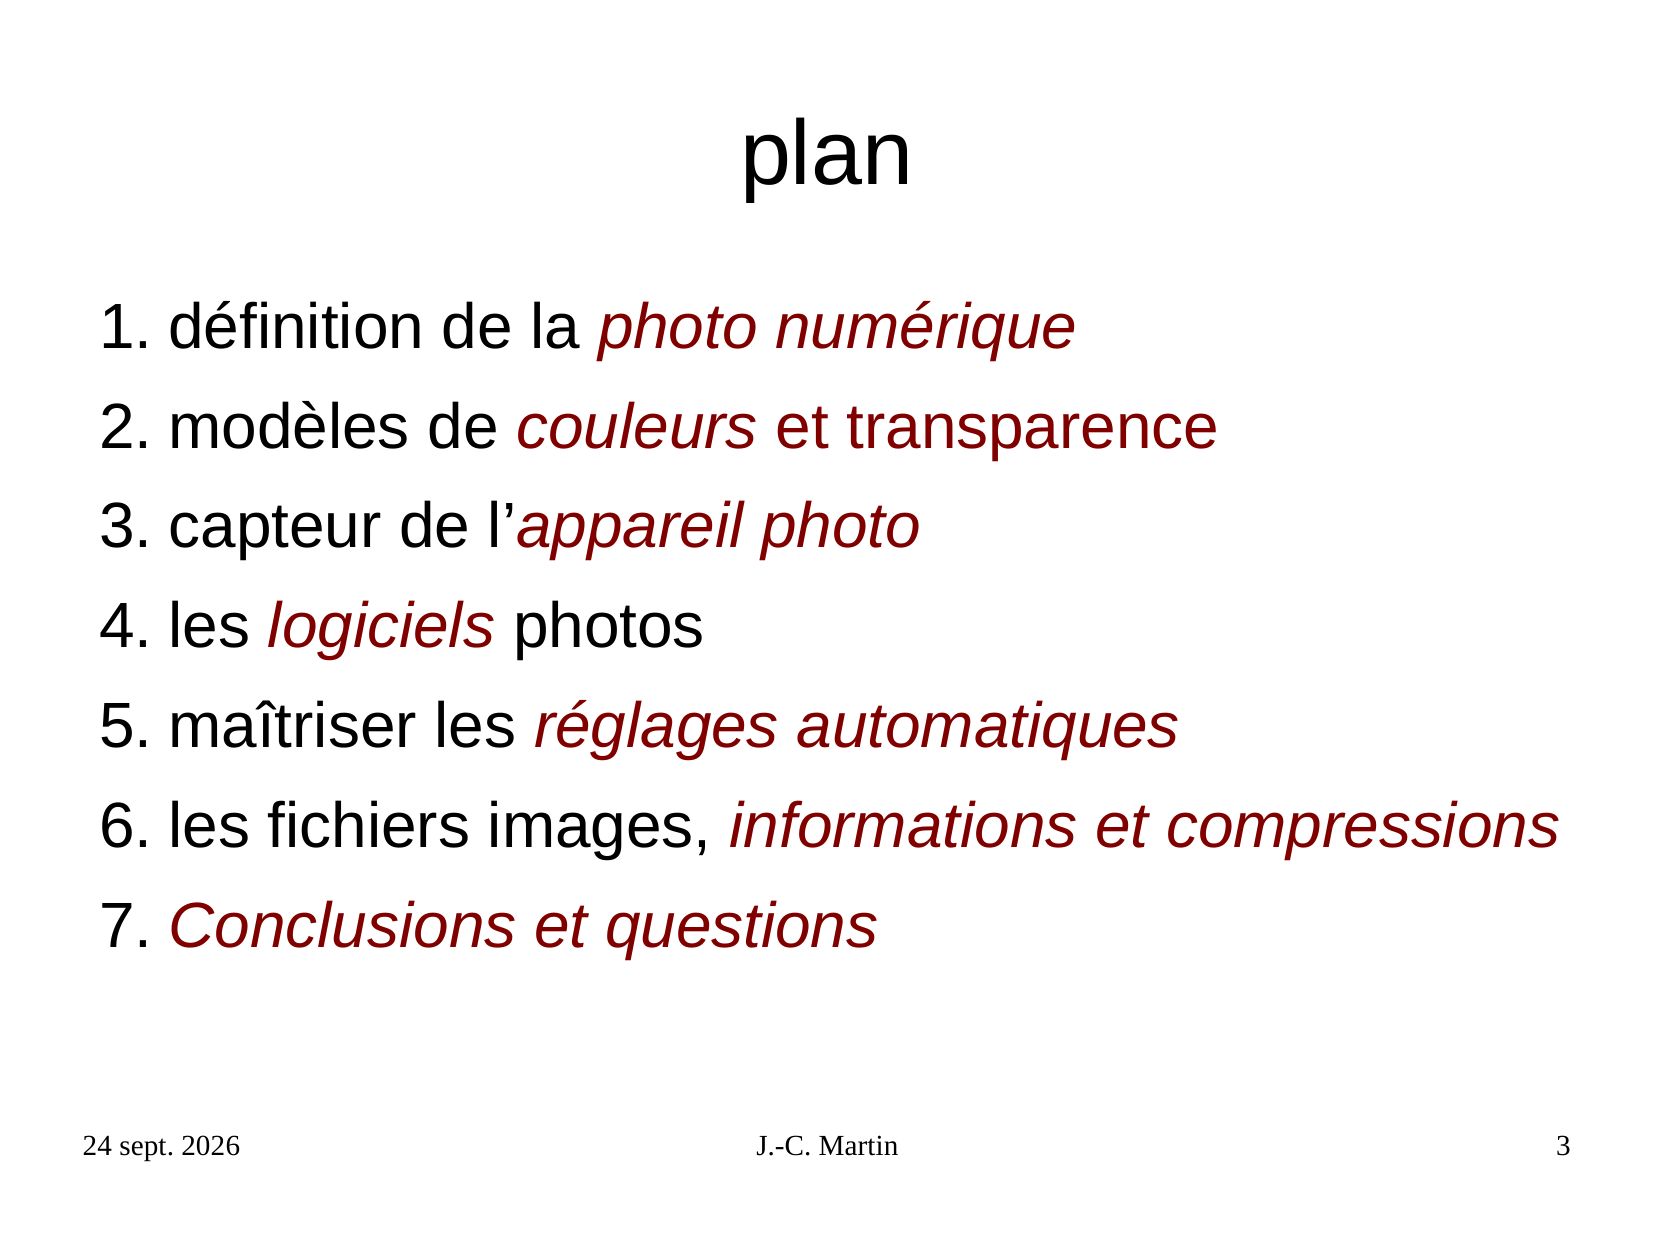

# plan
 définition de la photo numérique
 modèles de couleurs et transparence
 capteur de l’appareil photo
 les logiciels photos
 maîtriser les réglages automatiques
 les fichiers images, informations et compressions
 Conclusions et questions
J.-C. Martin
3